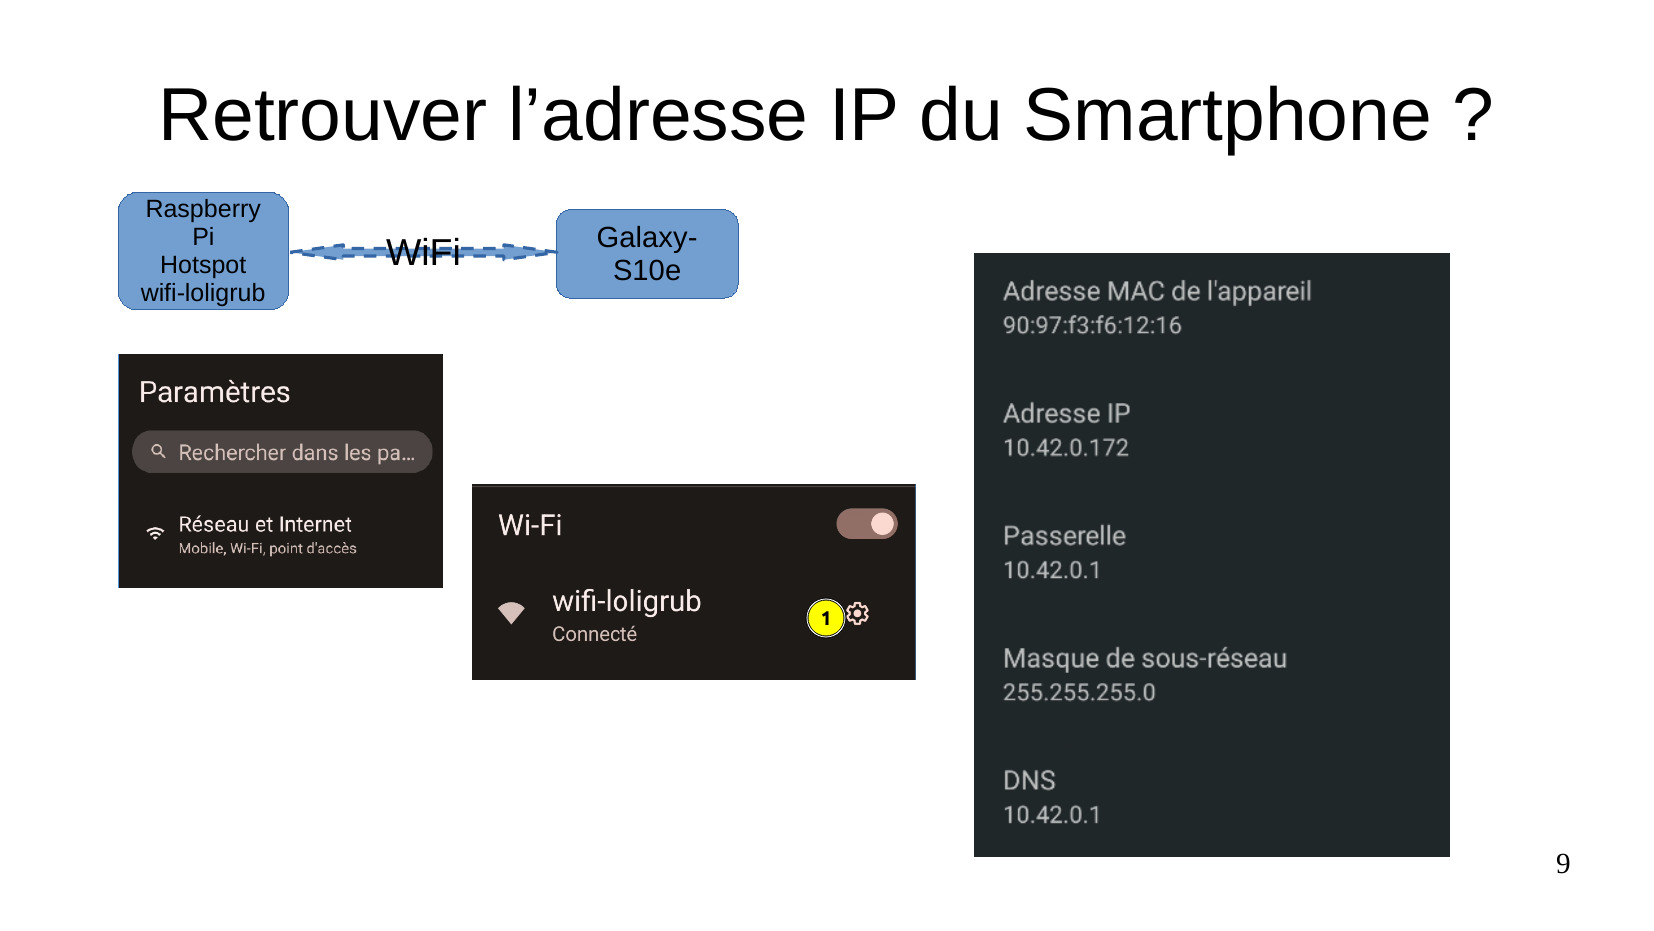

# Retrouver l’adresse IP du Smartphone ?
RaspberryPi
Hotspot
wifi-loligrub
Galaxy-S10e
WiFi
9